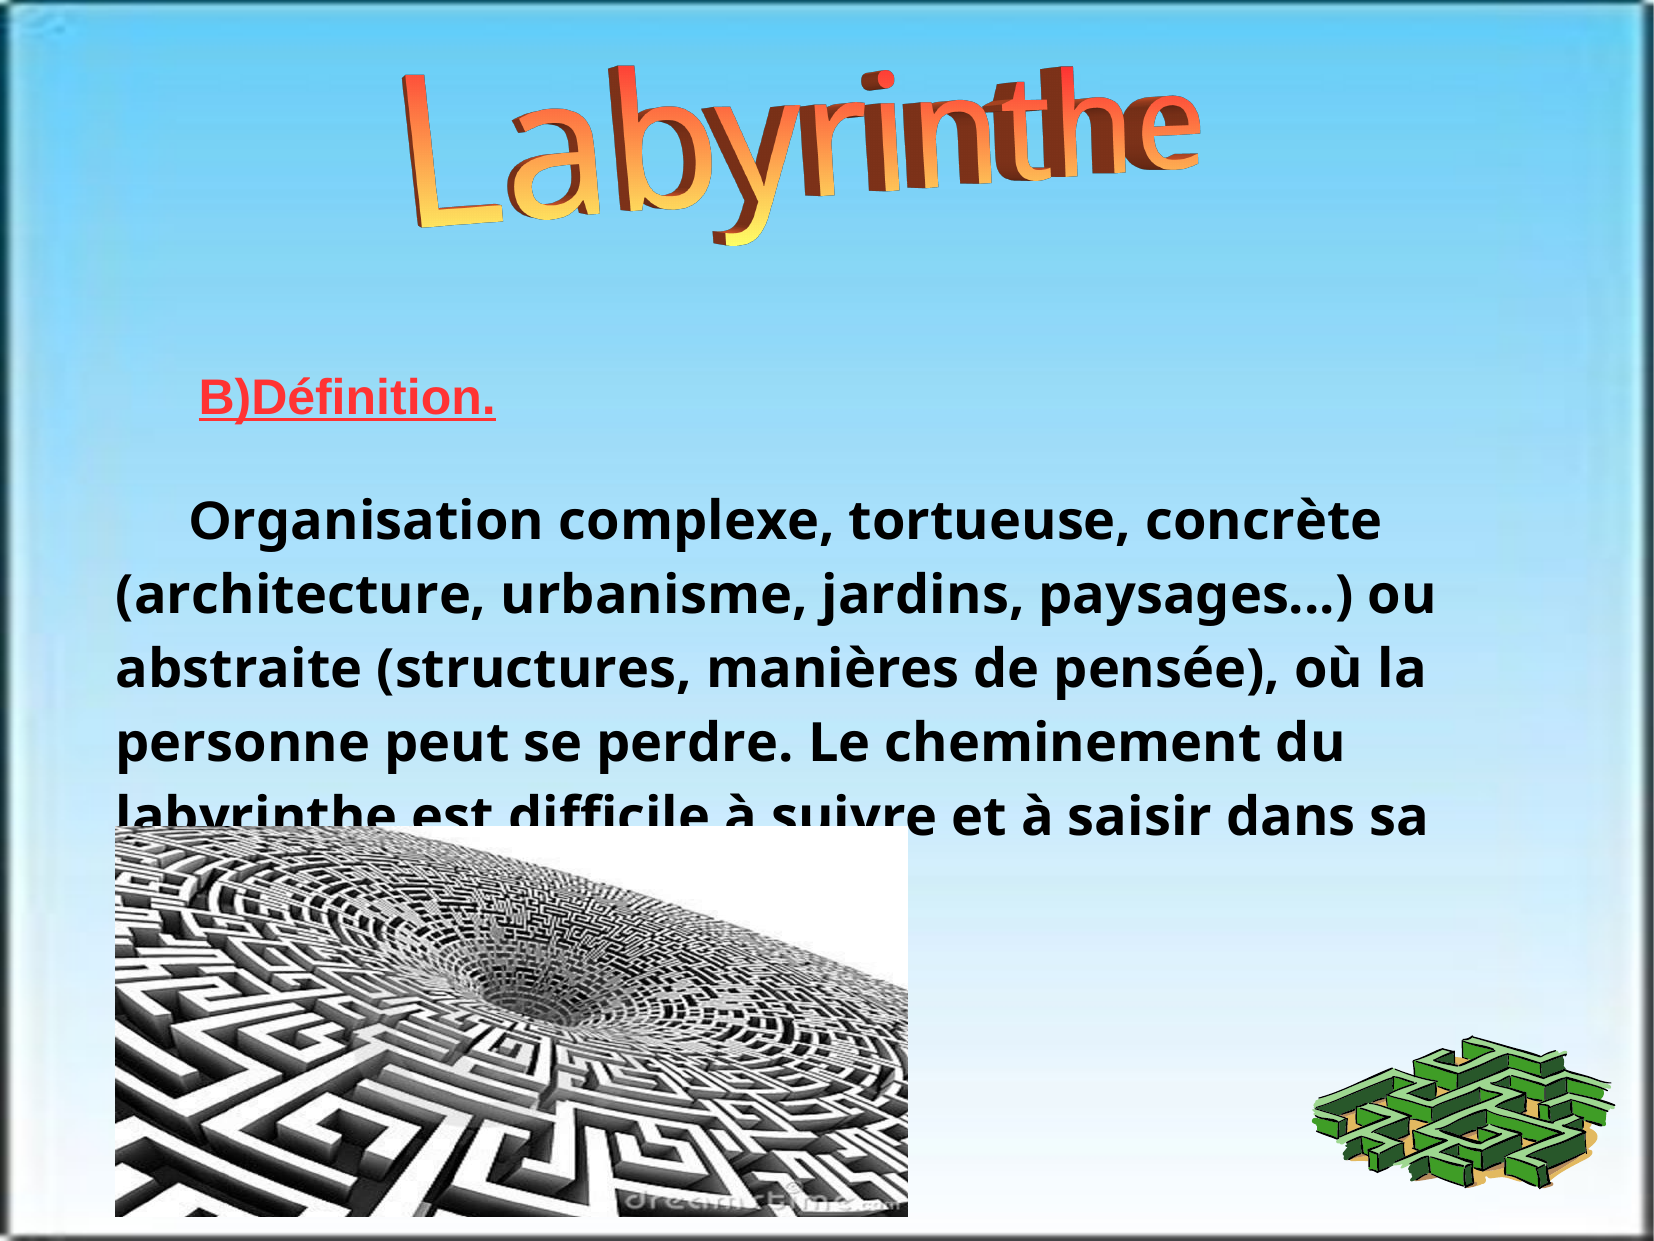

#
Labyrinthe
B)Définition.
	Organisation complexe, tortueuse, concrète (architecture, urbanisme, jardins, paysages...) ou abstraite (structures, manières de pensée), où la personne peut se perdre. Le cheminement du labyrinthe est difficile à suivre et à saisir dans sa globalité.